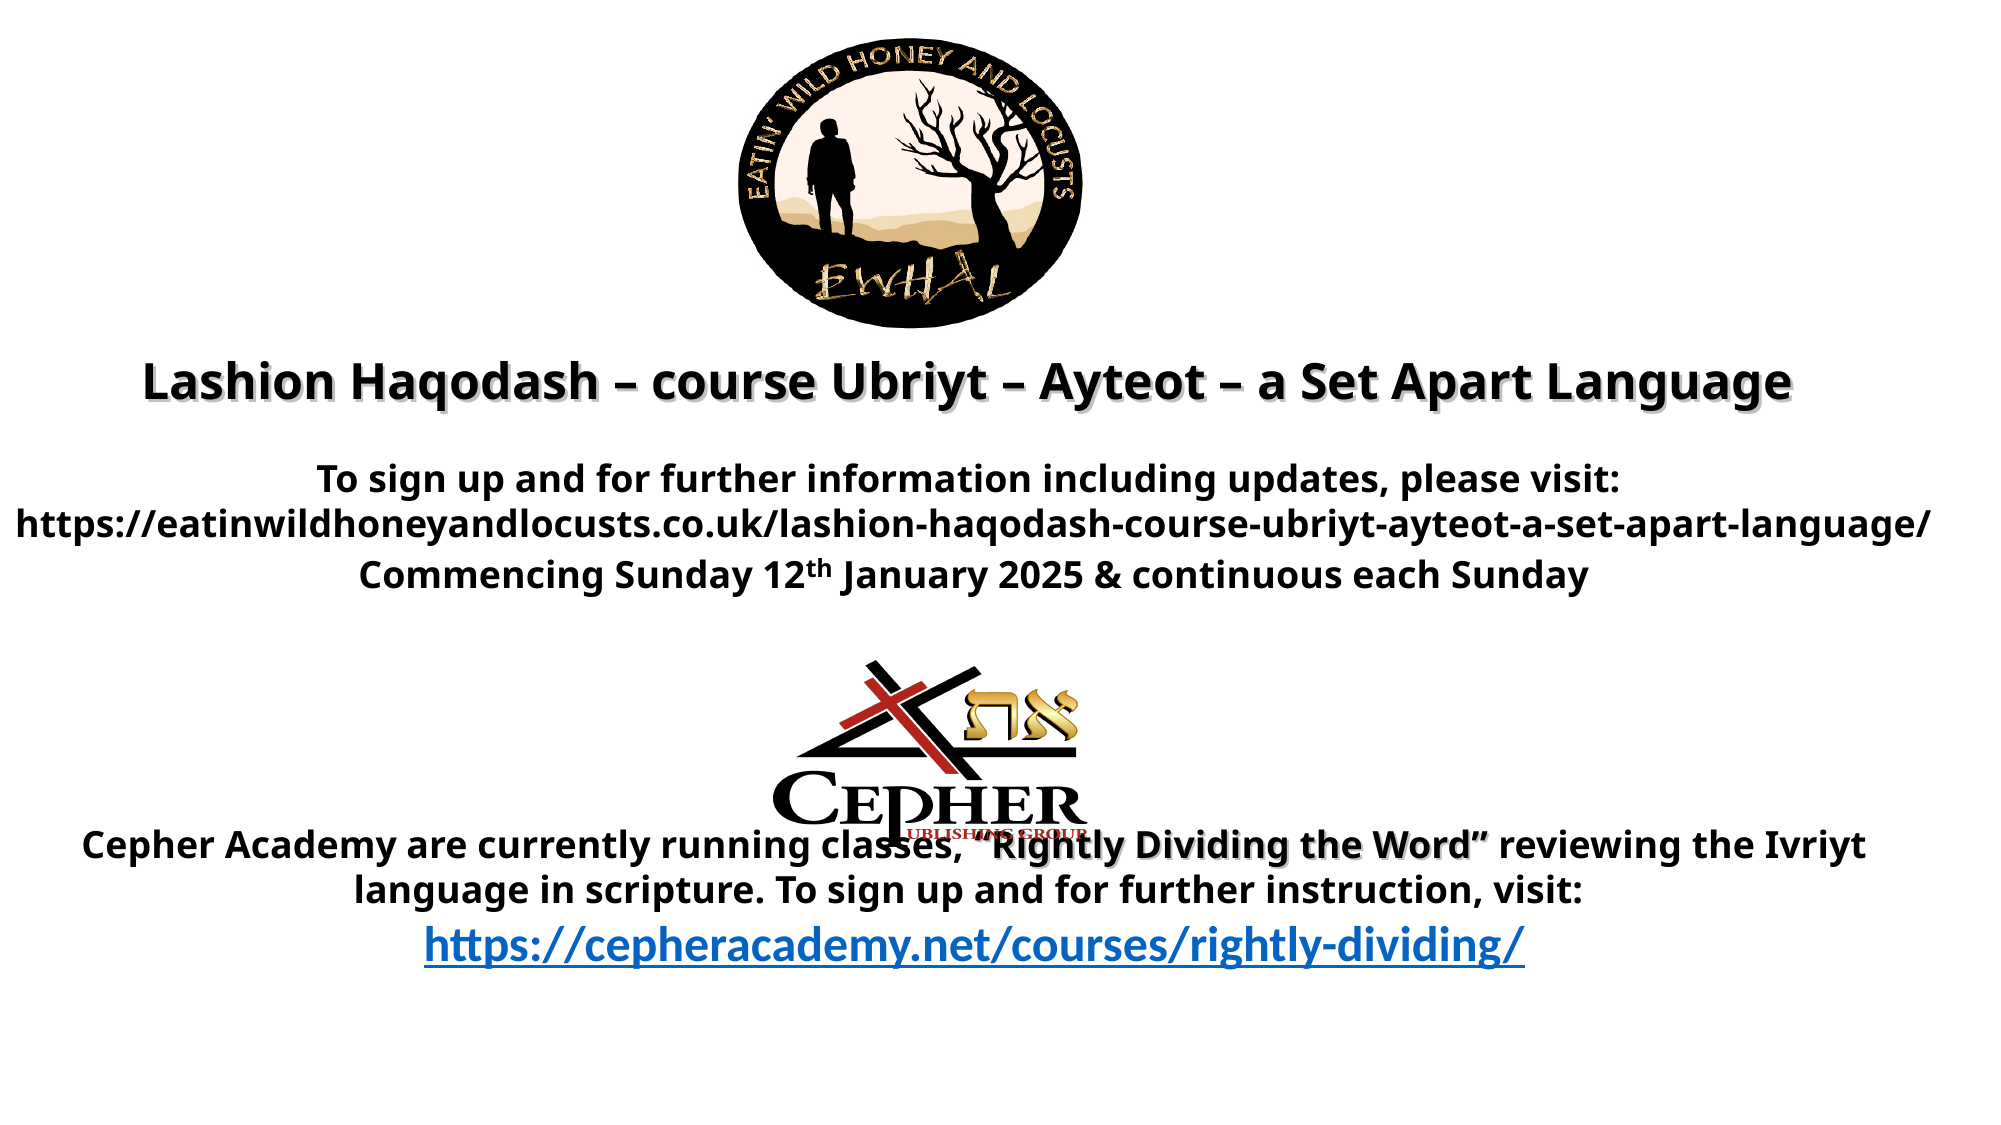

Lashion Haqodash – course Ubriyt – Ayteot – a Set Apart Language
To sign up and for further information including updates, please visit: https://eatinwildhoneyandlocusts.co.uk/lashion-haqodash-course-ubriyt-ayteot-a-set-apart-language/
Commencing Sunday 12th January 2025 & continuous each Sunday
Cepher Academy are currently running classes, “Rightly Dividing the Word” reviewing the Ivriyt language in scripture. To sign up and for further instruction, visit:
https://cepheracademy.net/courses/rightly-dividing/